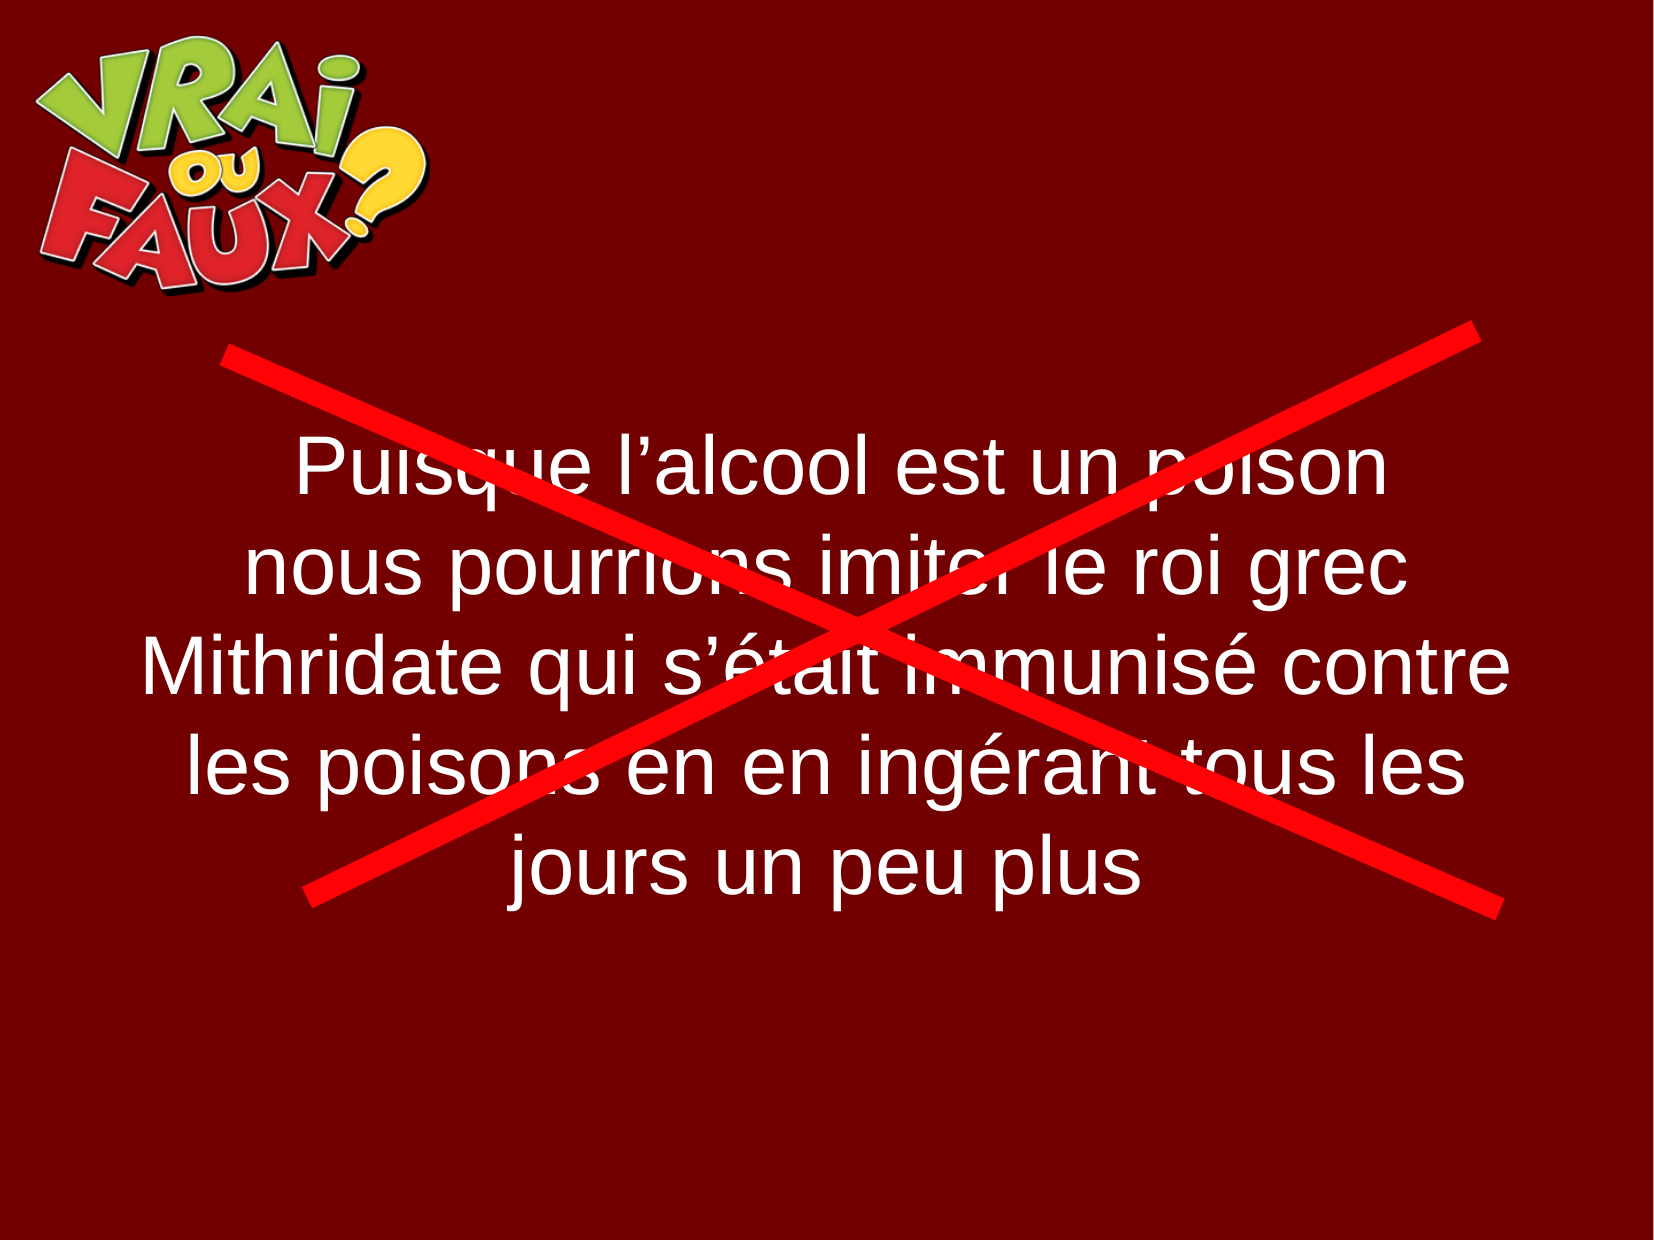

# Puisque l’alcool est un poison nous pourrions imiter le roi grec Mithridate qui s’était immunisé contre les poisons en en ingérant tous les jours un peu plus